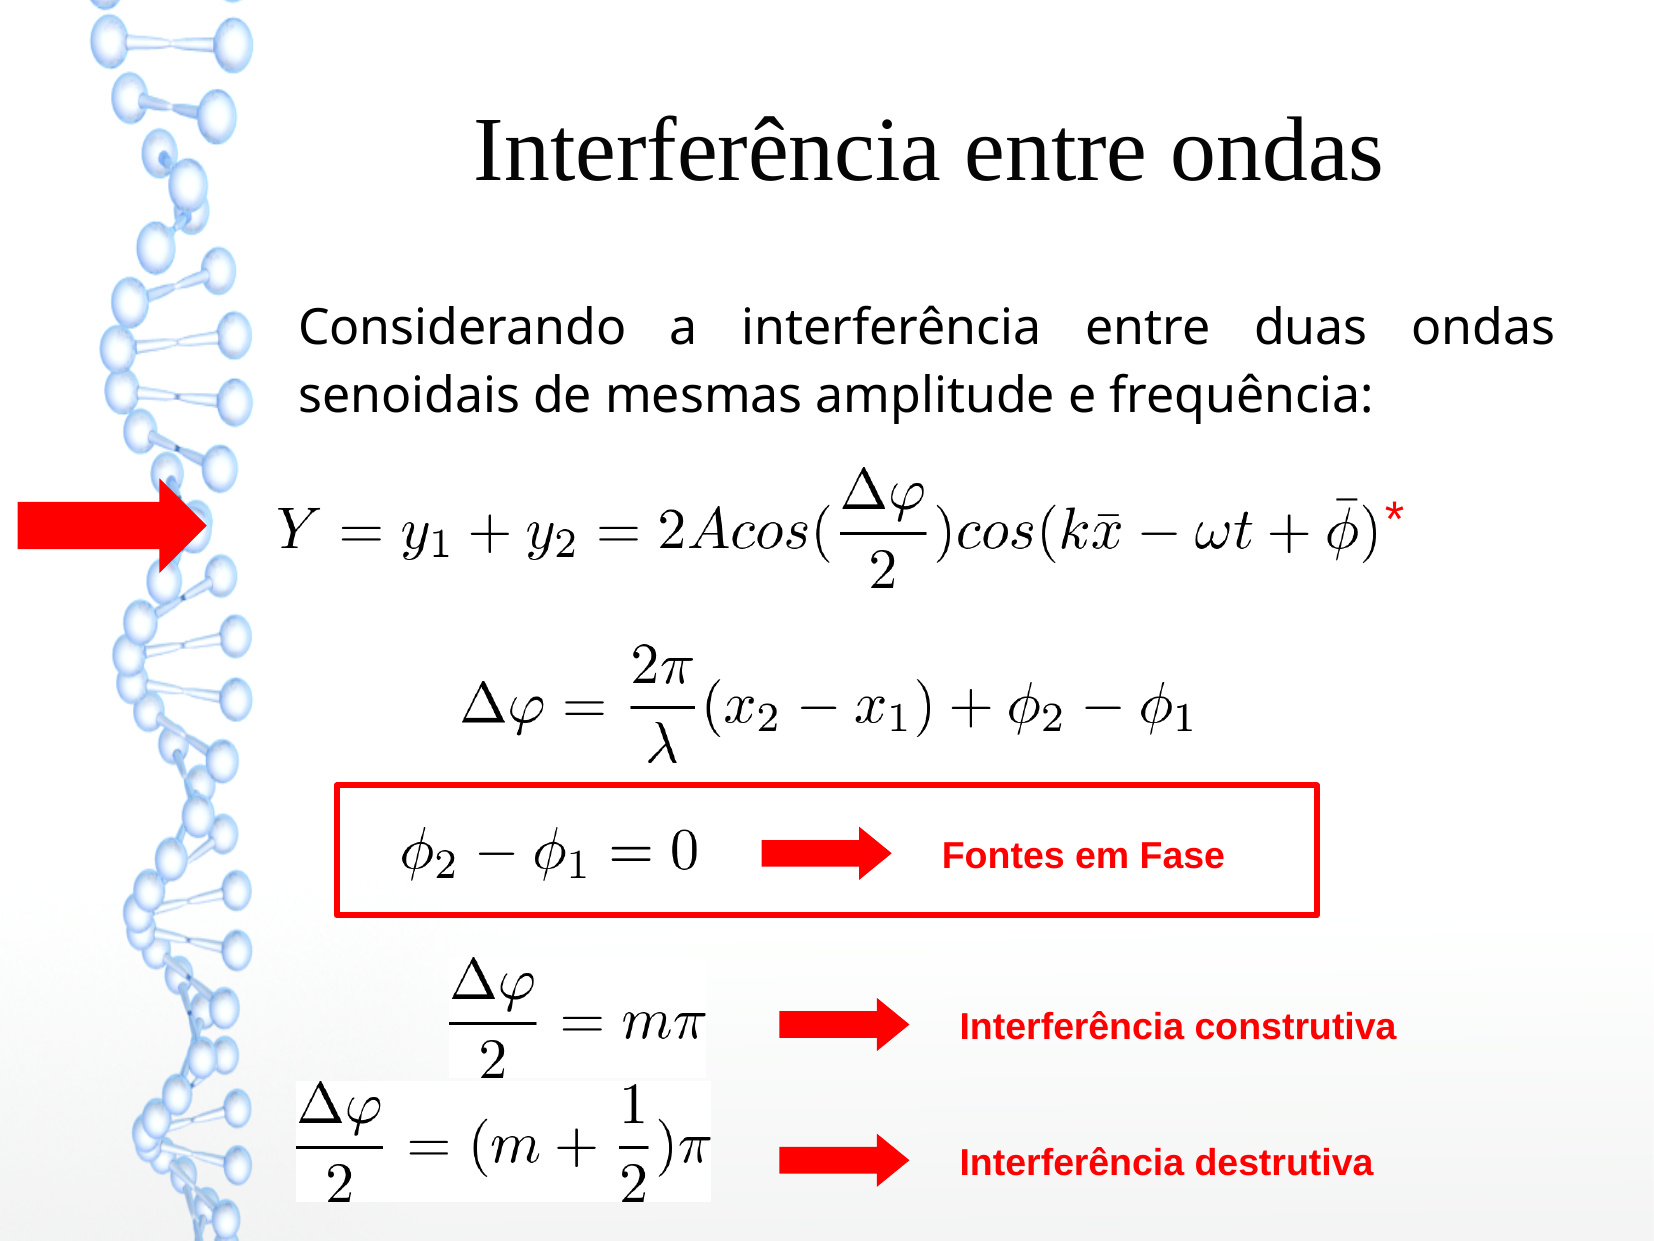

# Interferência entre ondas
Considerando a interferência entre duas ondas senoidais de mesmas amplitude e frequência:
*
Fontes em Fase
Interferência construtiva
Interferência destrutiva